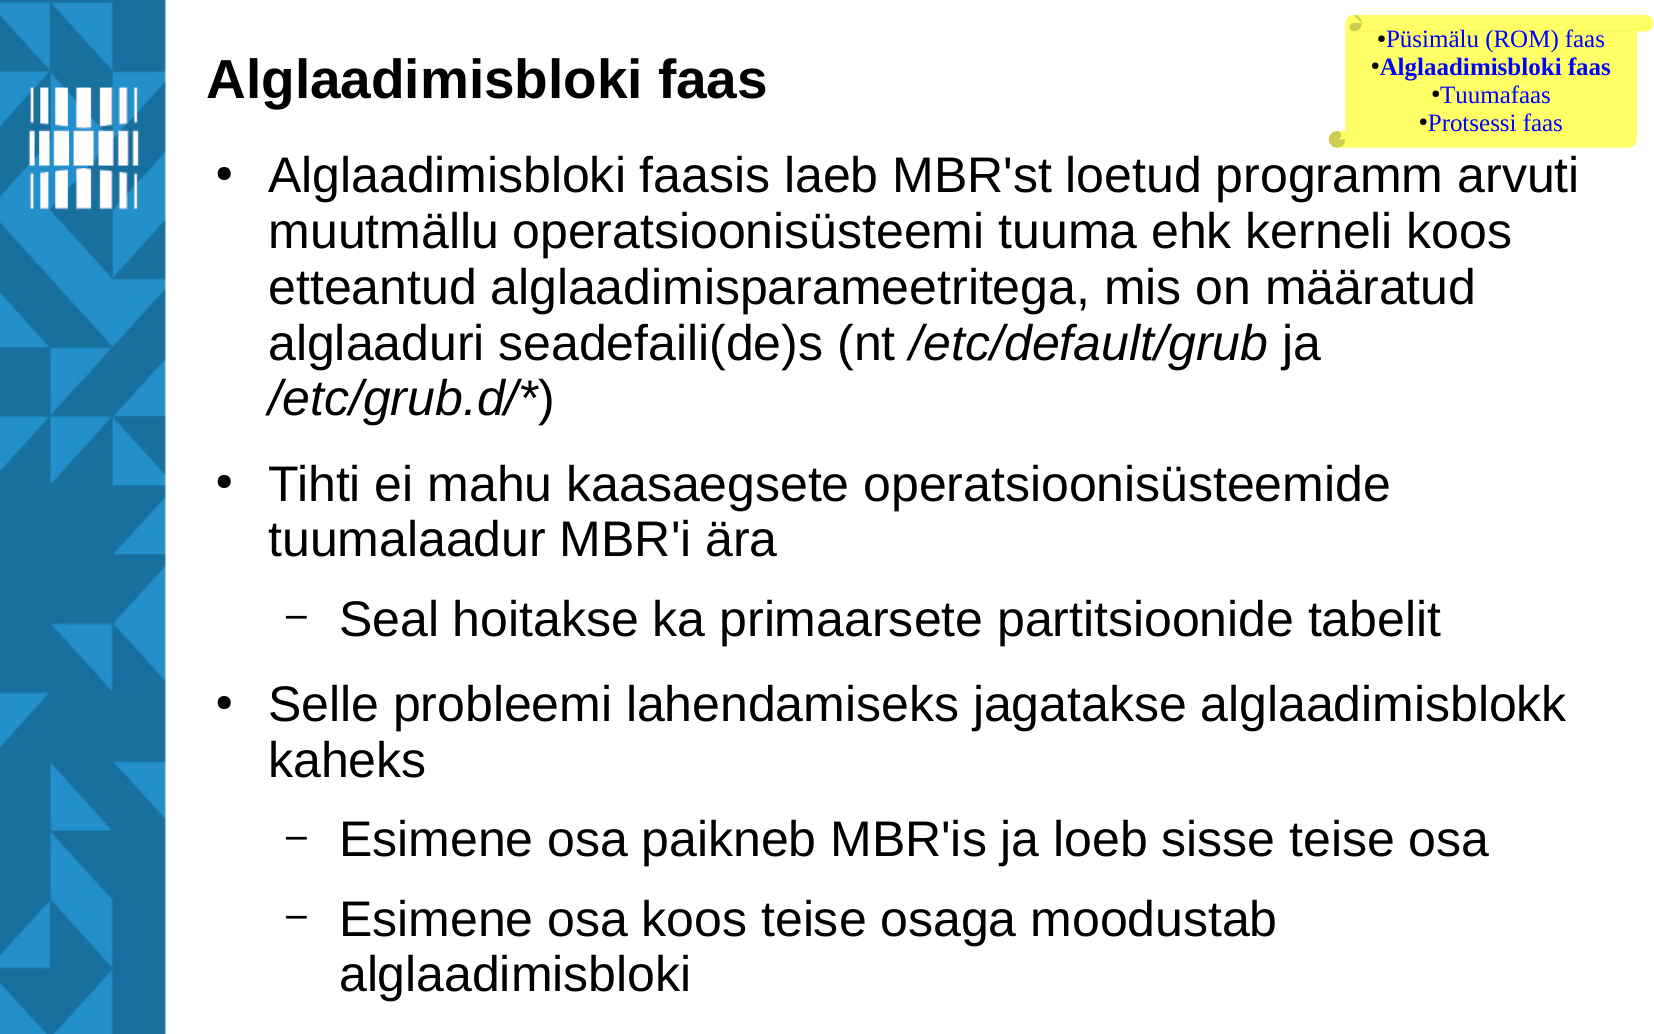

Püsimälu (ROM) faas
Alglaadimisbloki faas
Tuumafaas
Protsessi faas
# Alglaadimisbloki faas
Alglaadimisbloki faasis laeb MBR'st loetud programm arvuti muutmällu operatsioonisüsteemi tuuma ehk kerneli koos etteantud alglaadimisparameetritega, mis on määratud alglaaduri seadefaili(de)s (nt /etc/default/grub ja /etc/grub.d/*)
Tihti ei mahu kaasaegsete operatsioonisüsteemide tuumalaadur MBR'i ära
Seal hoitakse ka primaarsete partitsioonide tabelit
Selle probleemi lahendamiseks jagatakse alglaadimisblokk kaheks
Esimene osa paikneb MBR'is ja loeb sisse teise osa
Esimene osa koos teise osaga moodustab alglaadimisbloki